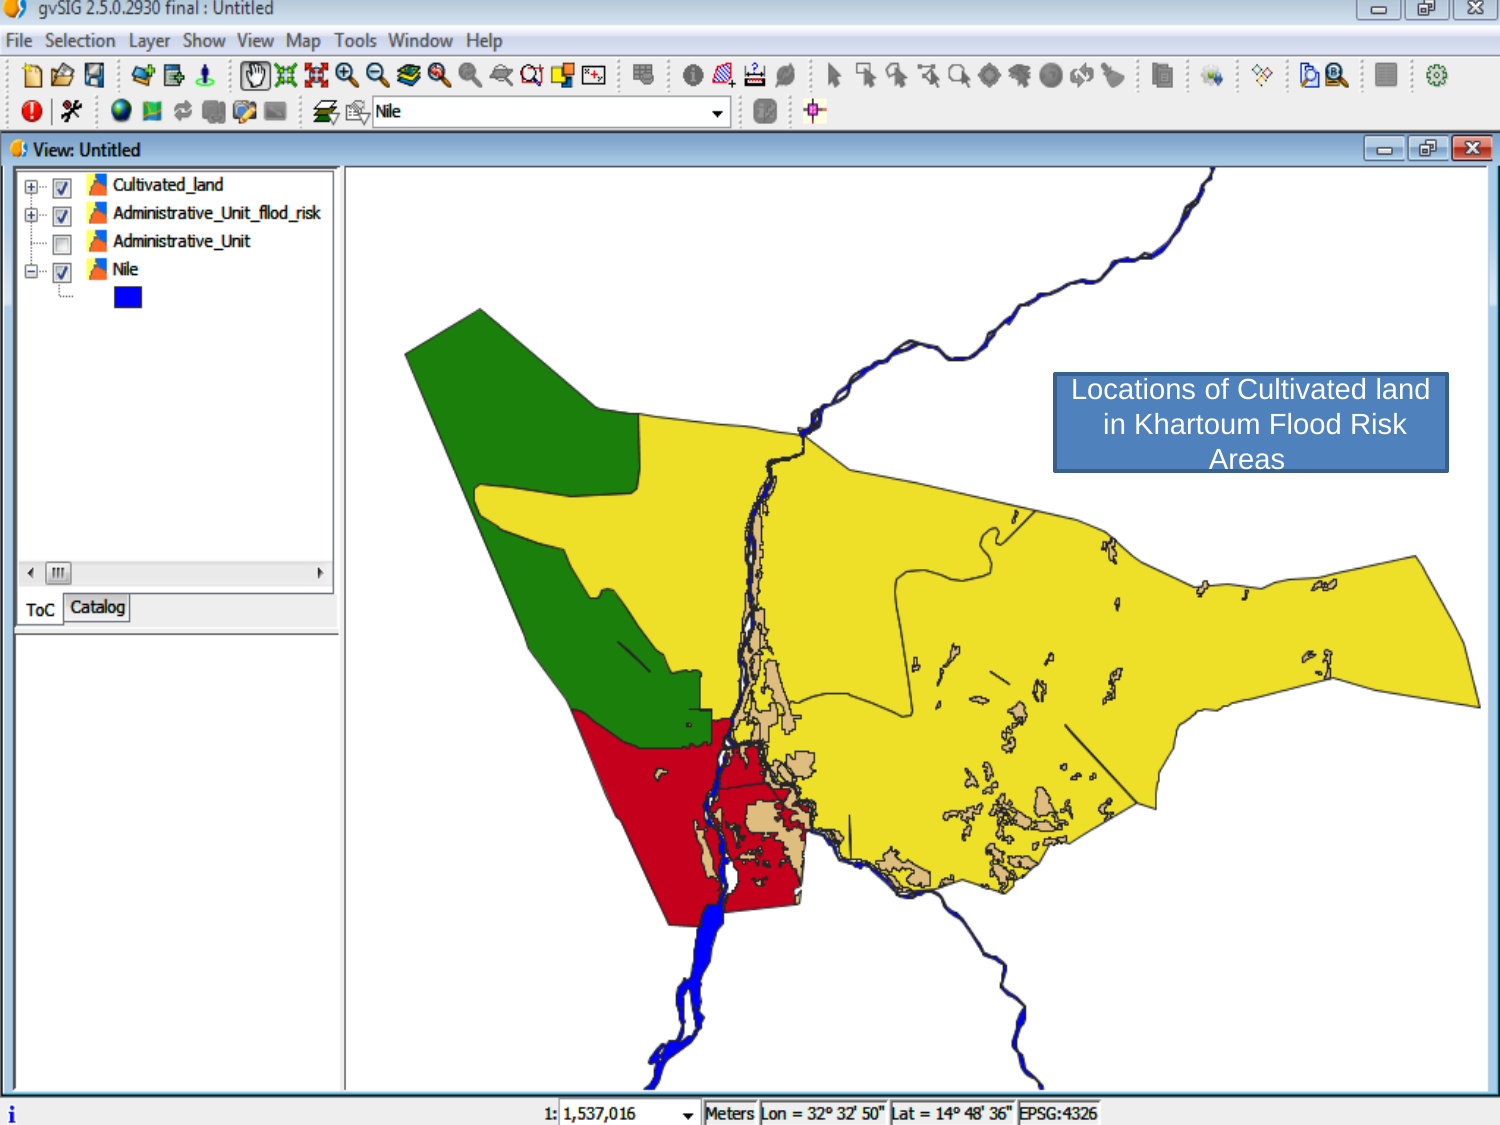

Locations of Cultivated land in Khartoum Flood Risk Areas